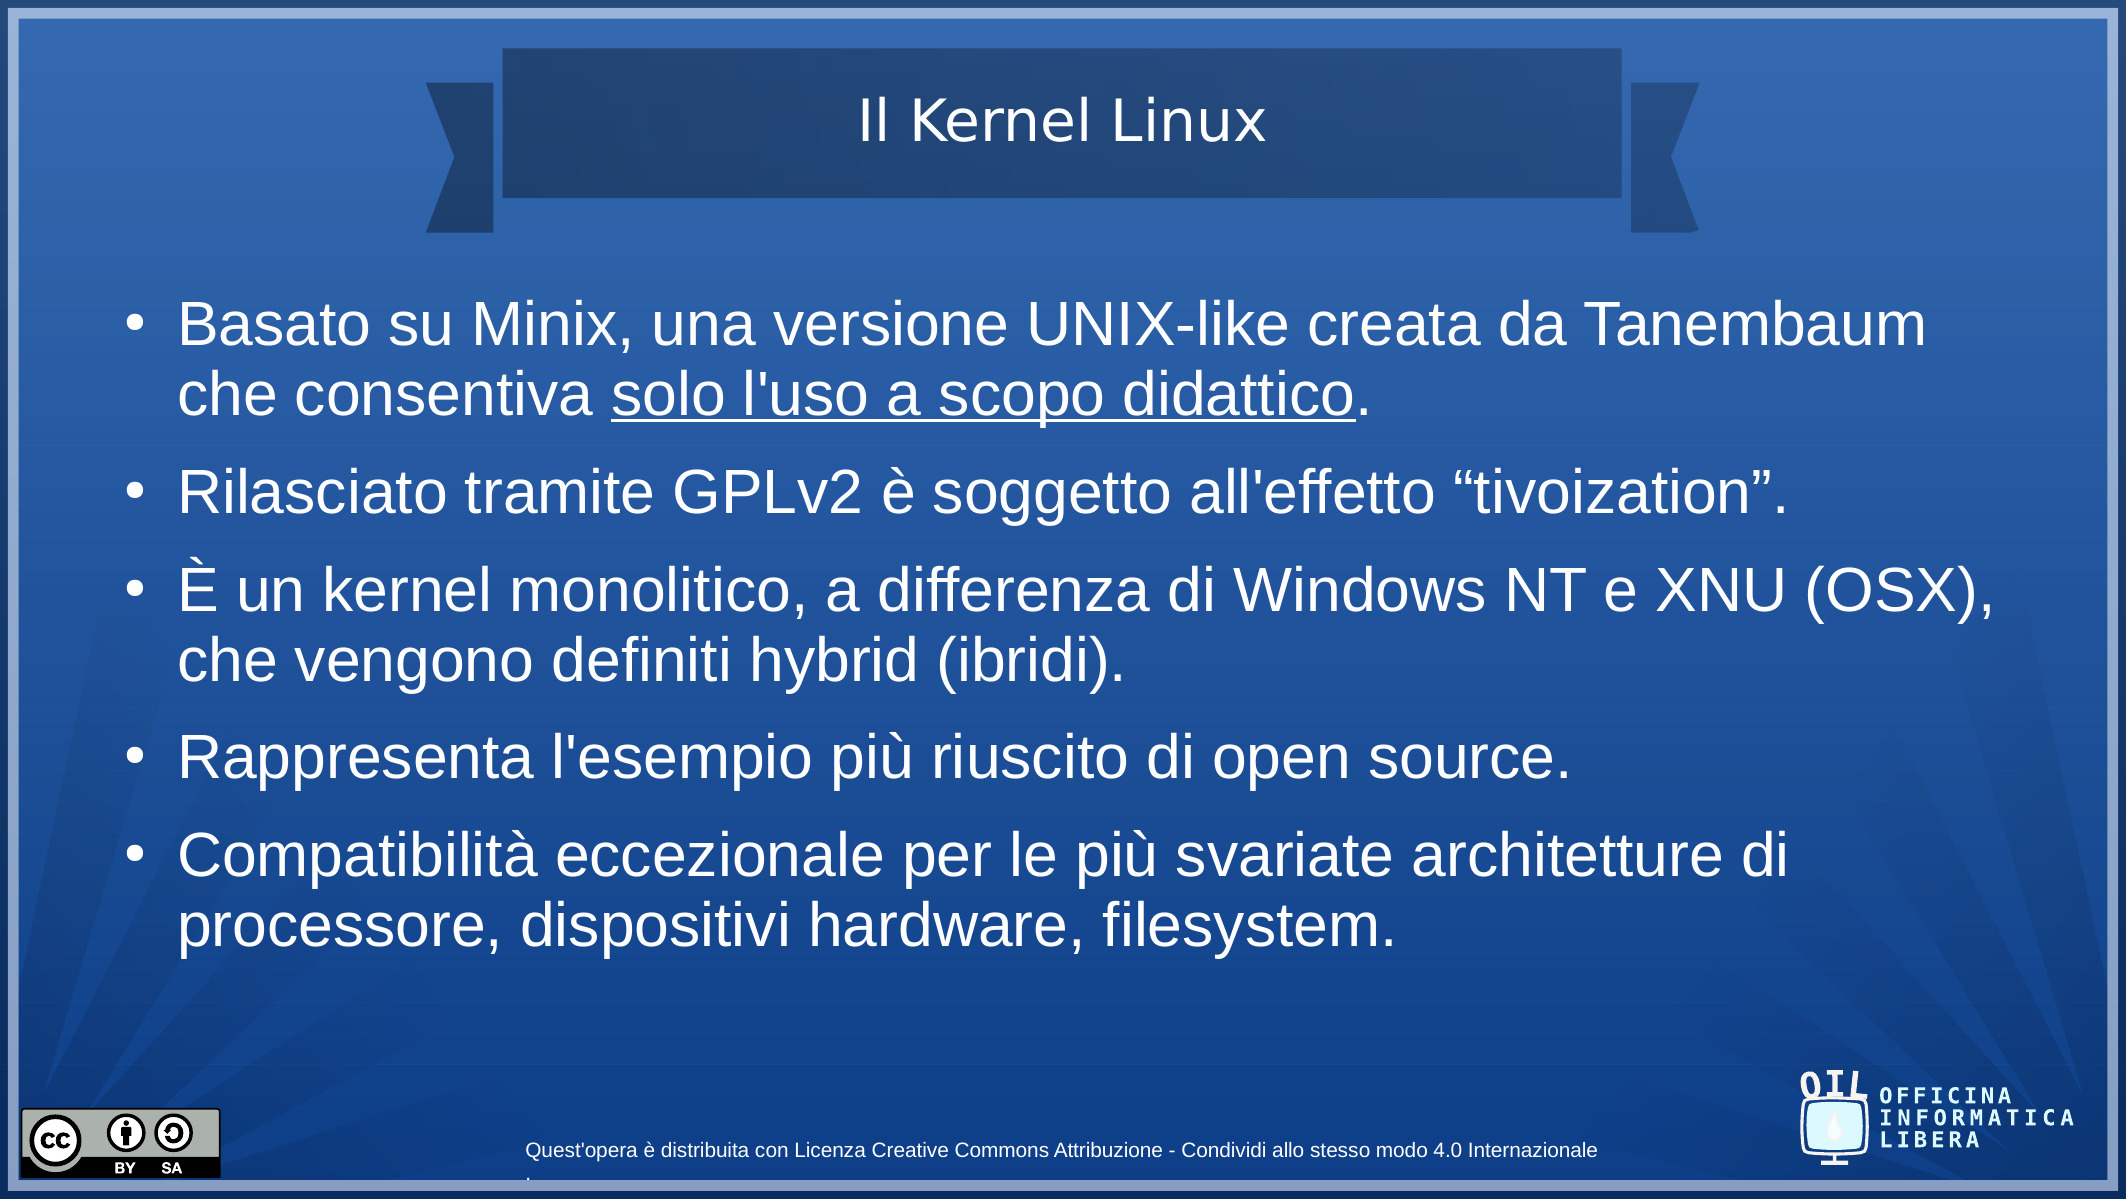

# Il Kernel Linux
Basato su Minix, una versione UNIX-like creata da Tanembaum che consentiva solo l'uso a scopo didattico.
Rilasciato tramite GPLv2 è soggetto all'effetto “tivoization”.
È un kernel monolitico, a differenza di Windows NT e XNU (OSX), che vengono definiti hybrid (ibridi).
Rappresenta l'esempio più riuscito di open source.
Compatibilità eccezionale per le più svariate architetture di processore, dispositivi hardware, filesystem.
Quest'opera è distribuita con Licenza Creative Commons Attribuzione - Condividi allo stesso modo 4.0 Internazionale.